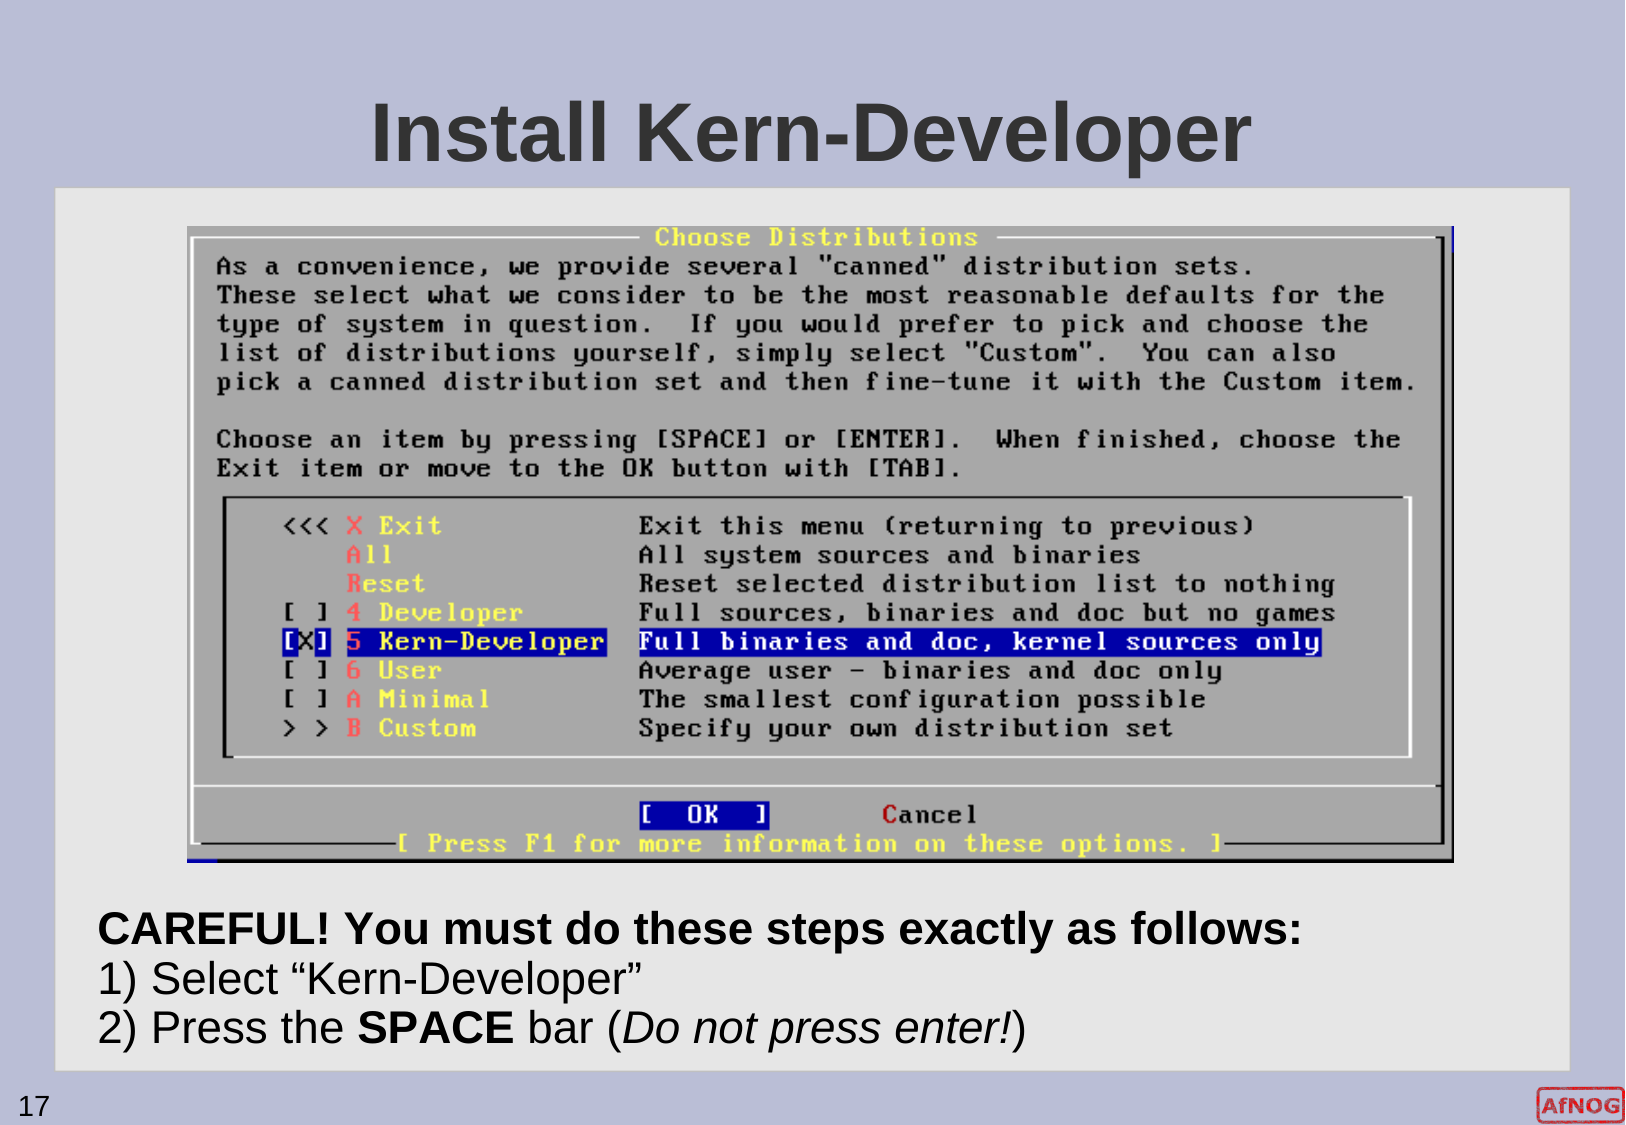

Install Kern-Developer
CAREFUL! You must do these steps exactly as follows:
 Select “Kern-Developer”
 Press the SPACE bar (Do not press enter!)